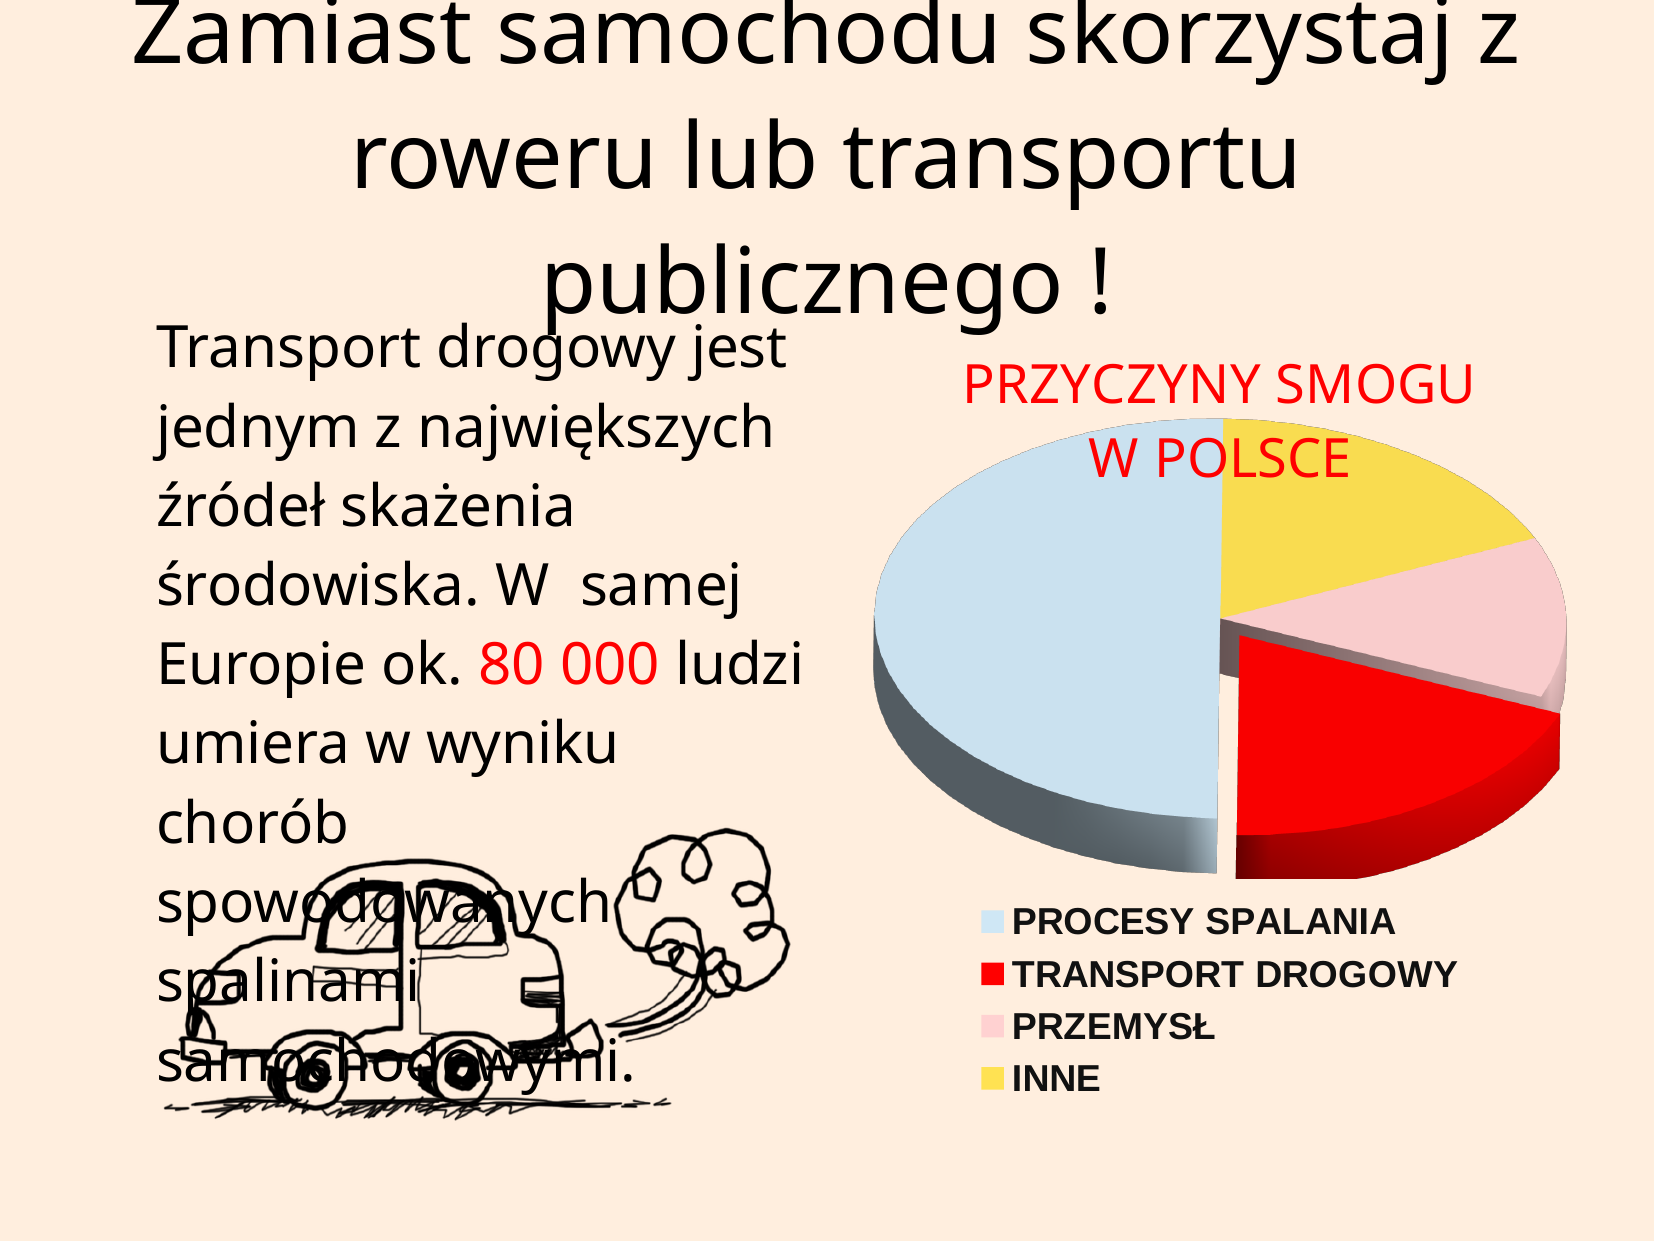

# Zamiast samochodu skorzystaj z roweru lub transportu publicznego !
Transport drogowy jest jednym z największych źródeł skażenia środowiska. W samej Europie ok. 80 000 ludzi umiera w wyniku chorób spowodowanych spalinami samochodowymi.
[unsupported chart]